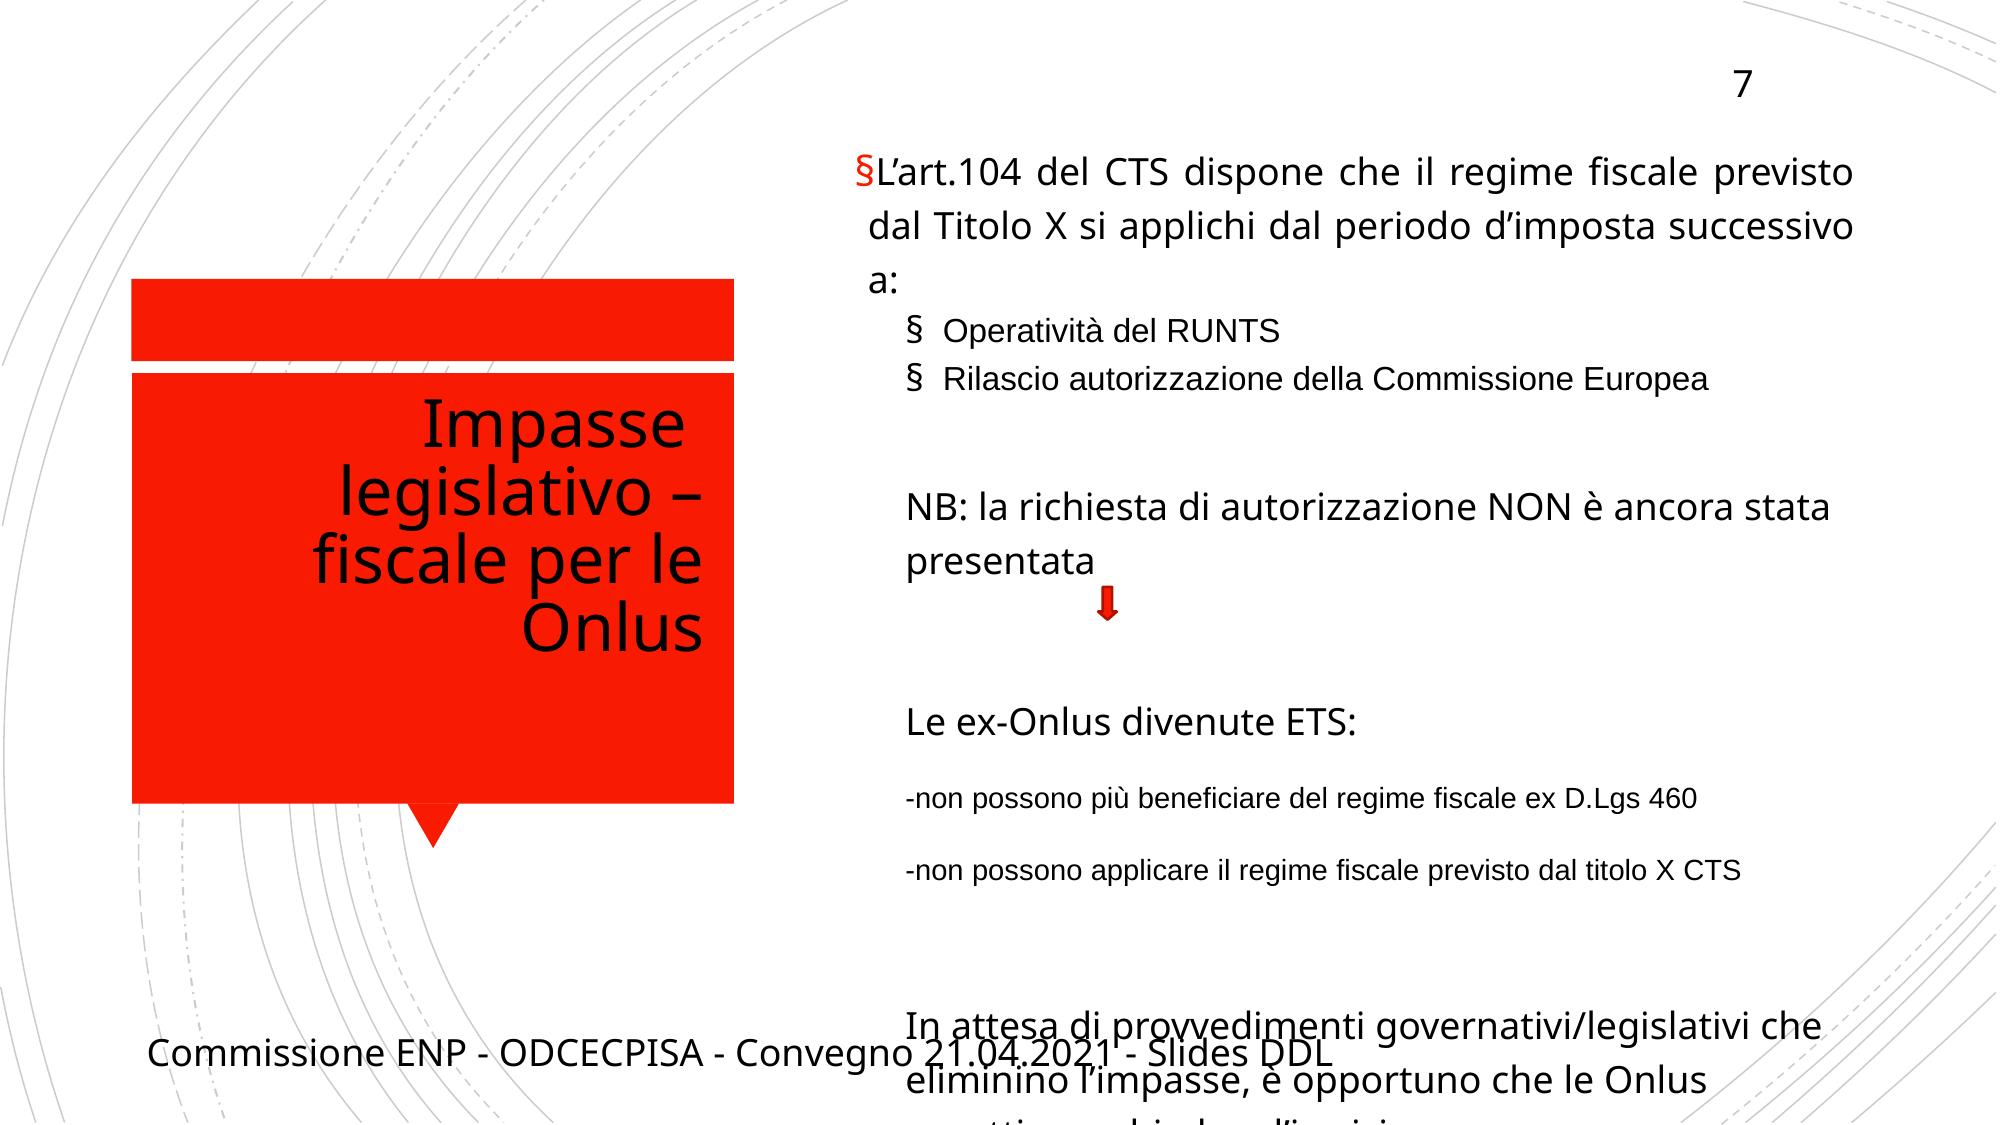

L’art.104 del CTS dispone che il regime fiscale previsto dal Titolo X si applichi dal periodo d’imposta successivo a:
Operatività del RUNTS
Rilascio autorizzazione della Commissione Europea
NB: la richiesta di autorizzazione NON è ancora stata presentata
Le ex-Onlus divenute ETS:
-non possono più beneficiare del regime fiscale ex D.Lgs 460
-non possono applicare il regime fiscale previsto dal titolo X CTS
In attesa di provvedimenti governativi/legislativi che eliminino l’impasse, è opportuno che le Onlus aspettino a chiedere l’iscrizione
# Impasse legislativo –fiscale per le Onlus
Commissione ENP - ODCECPISA - Convegno 21.04.2021 - Slides DDL